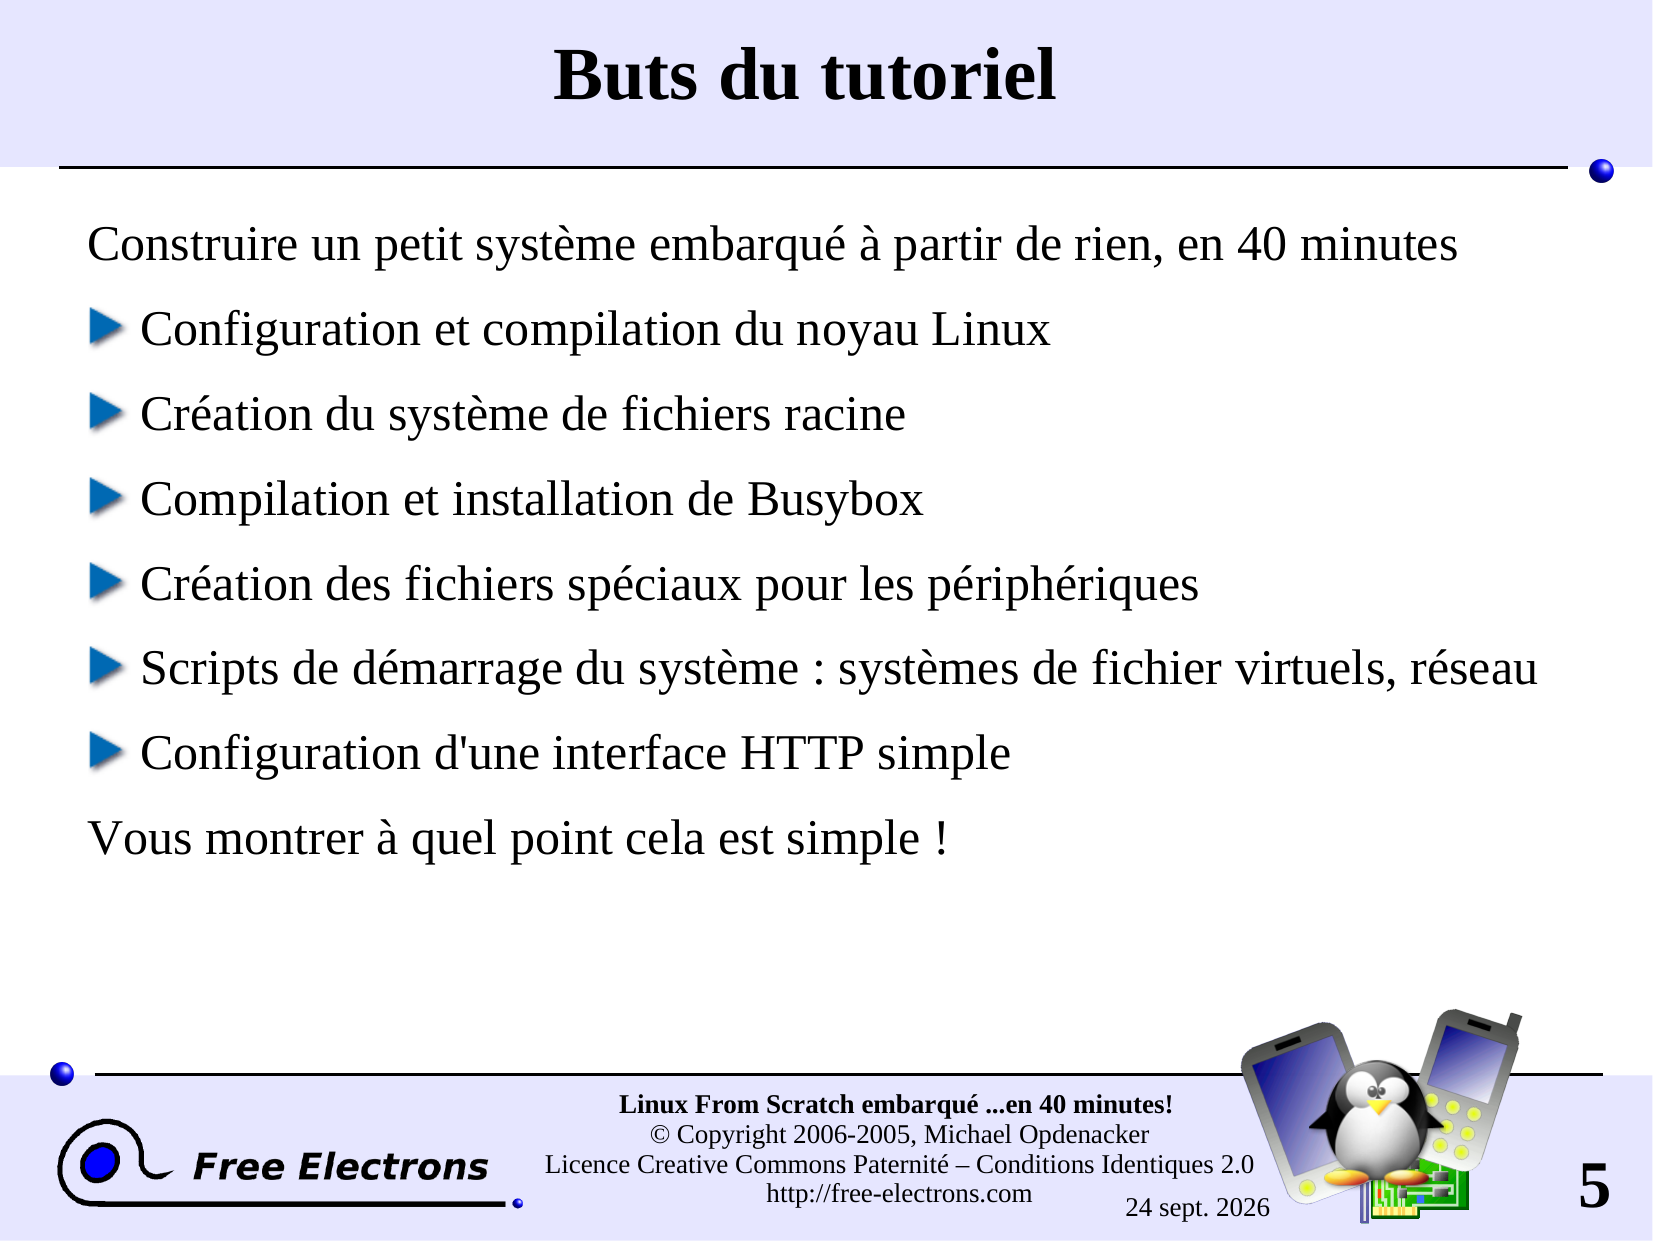

# Buts du tutoriel
Construire un petit système embarqué à partir de rien, en 40 minutes
Configuration et compilation du noyau Linux
Création du système de fichiers racine
Compilation et installation de Busybox
Création des fichiers spéciaux pour les périphériques
Scripts de démarrage du système : systèmes de fichier virtuels, réseau
Configuration d'une interface HTTP simple
Vous montrer à quel point cela est simple !